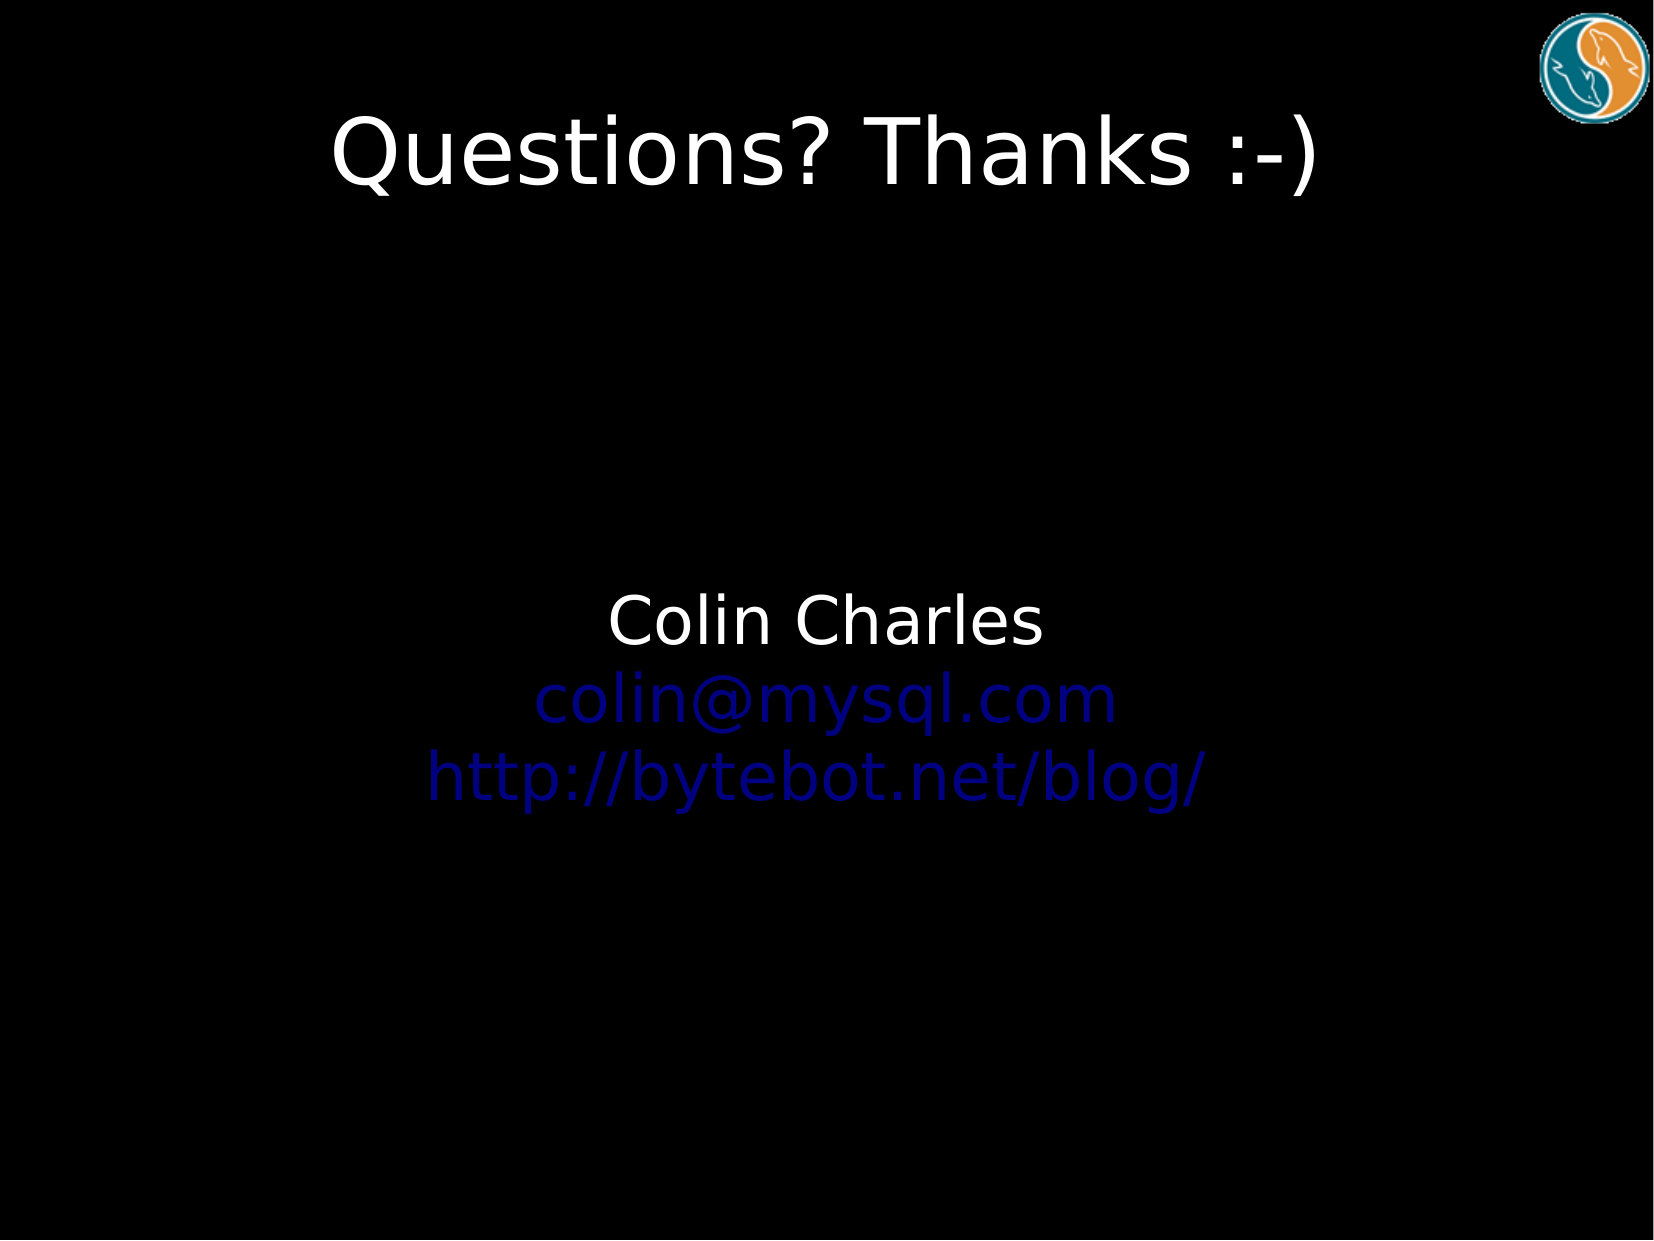

# Questions? Thanks :-)
Colin Charles
colin@mysql.com
http://bytebot.net/blog/